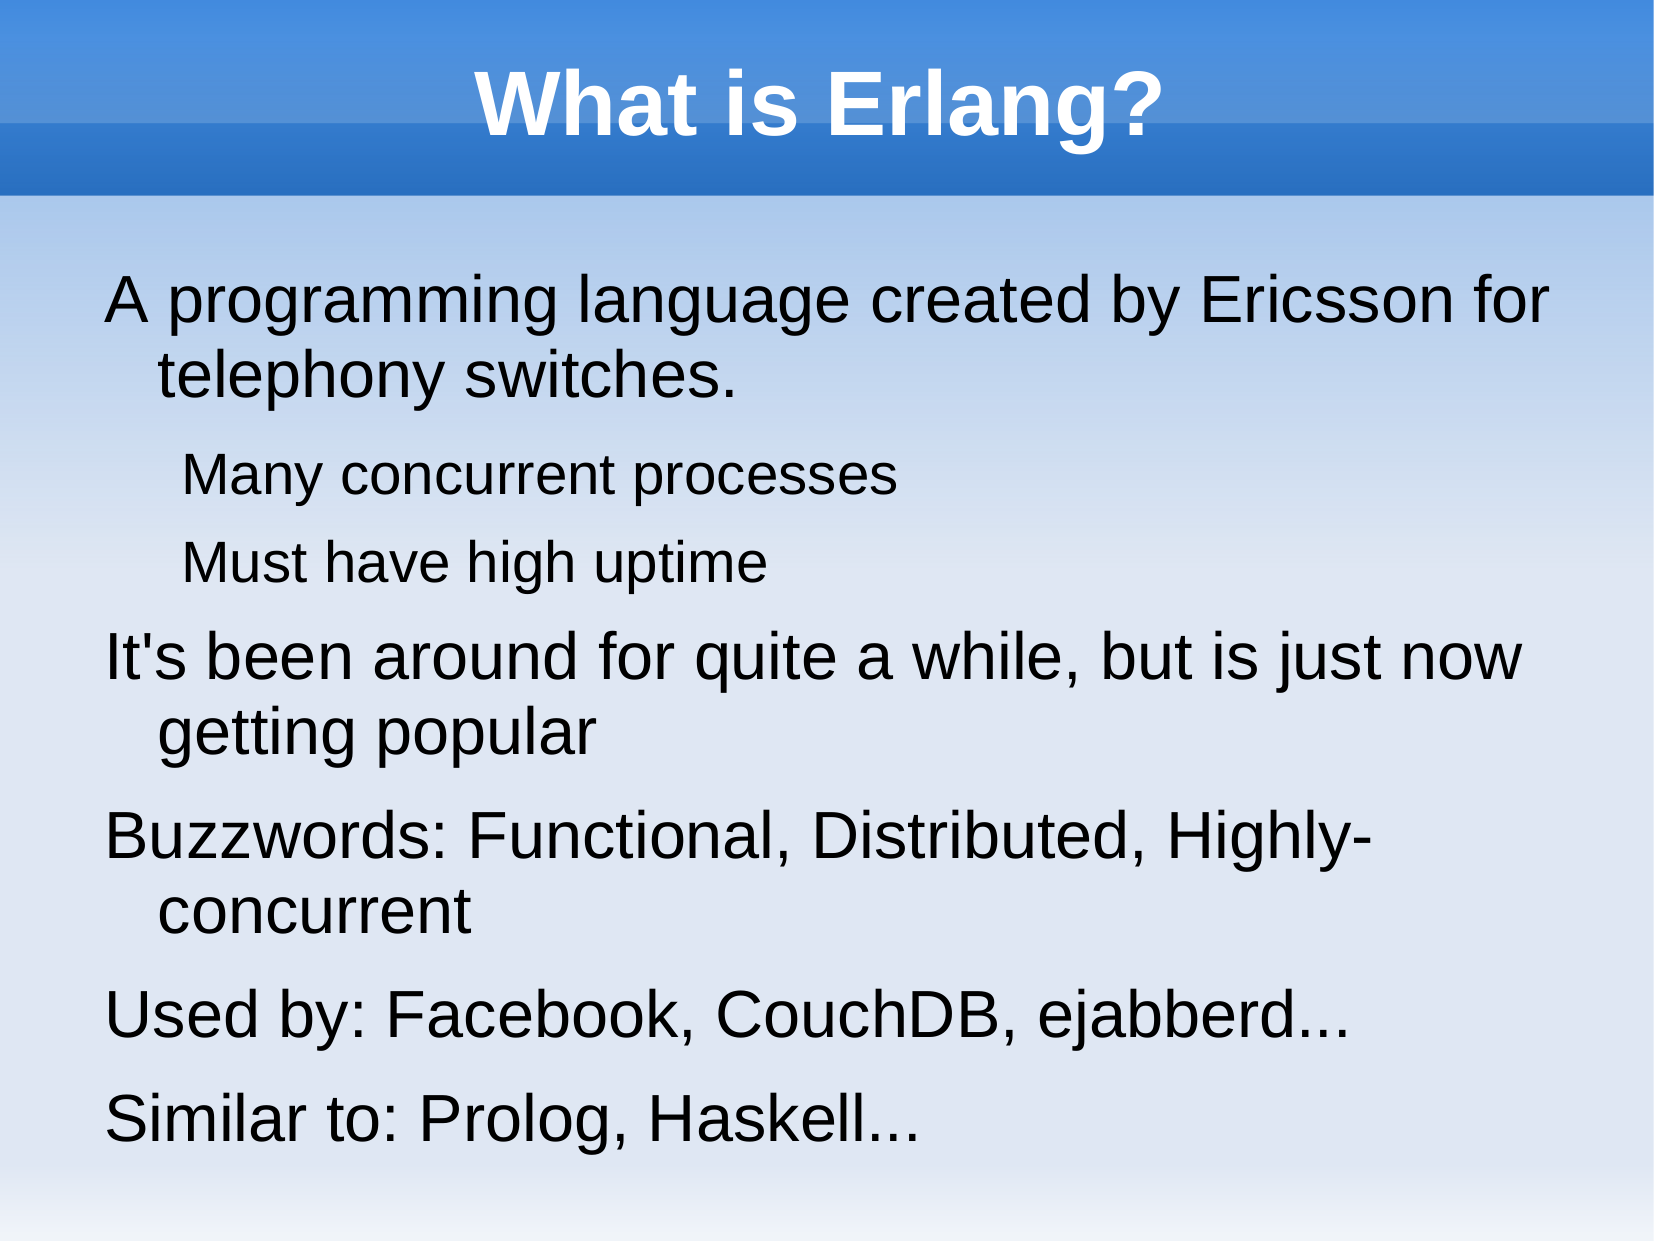

# What is Erlang?
A programming language created by Ericsson for telephony switches.
Many concurrent processes
Must have high uptime
It's been around for quite a while, but is just now getting popular
Buzzwords: Functional, Distributed, Highly-concurrent
Used by: Facebook, CouchDB, ejabberd...
Similar to: Prolog, Haskell...